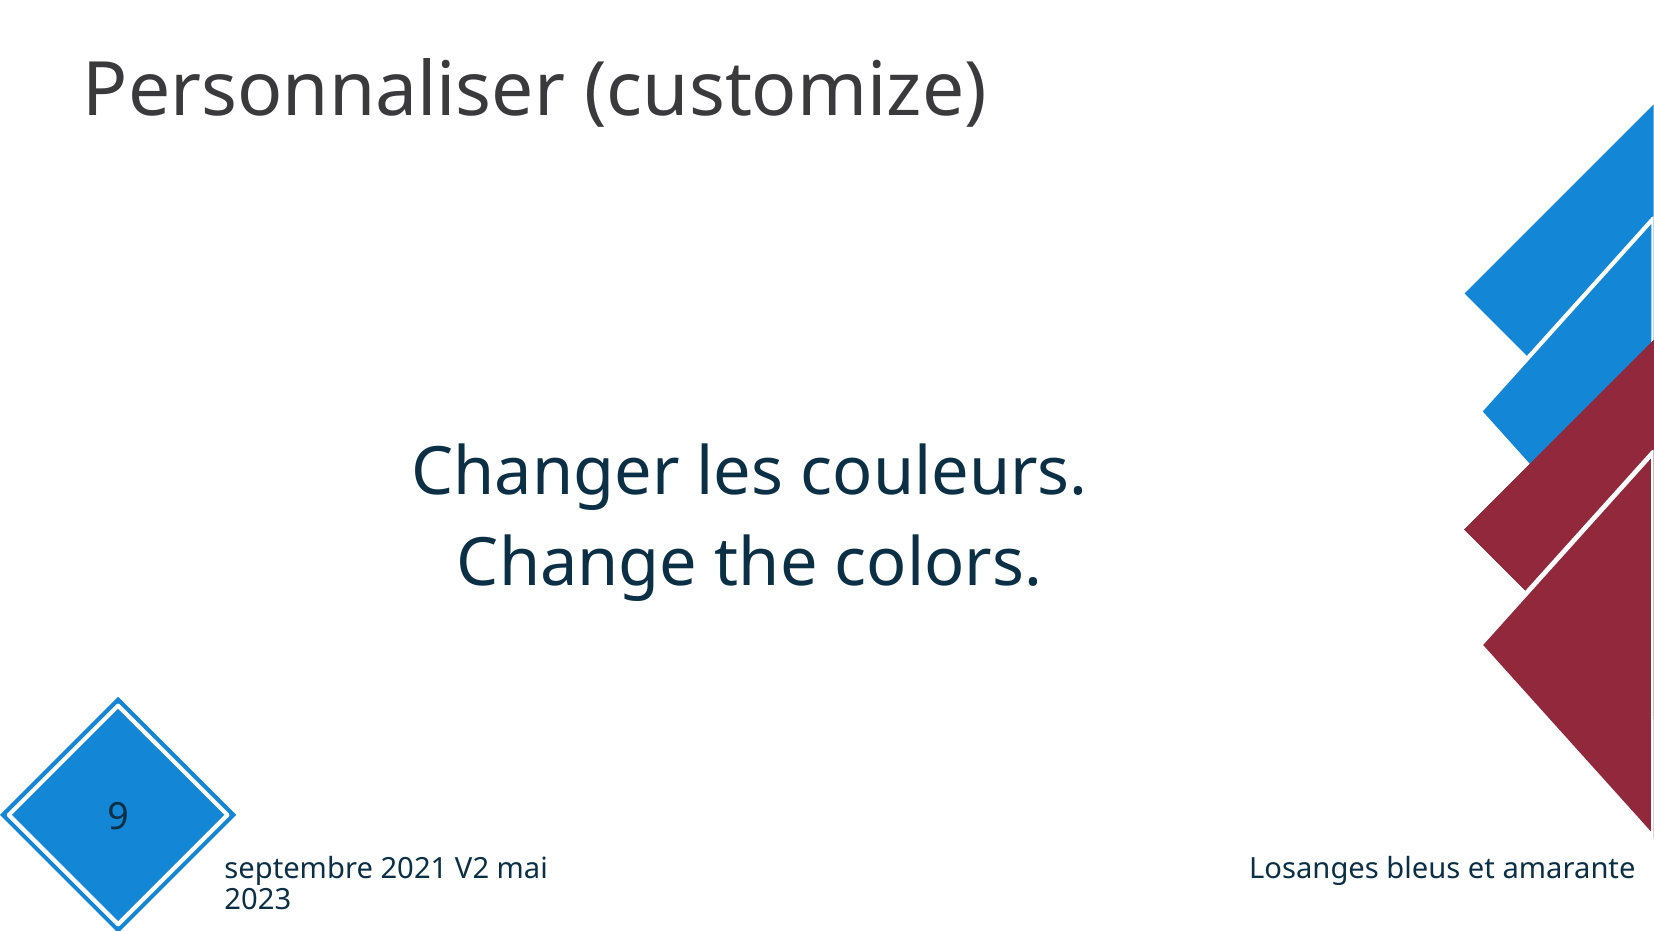

# Personnaliser (customize)
Changer les couleurs.
Change the colors.
9
septembre 2021 V2 mai 2023
Losanges bleus et amarante